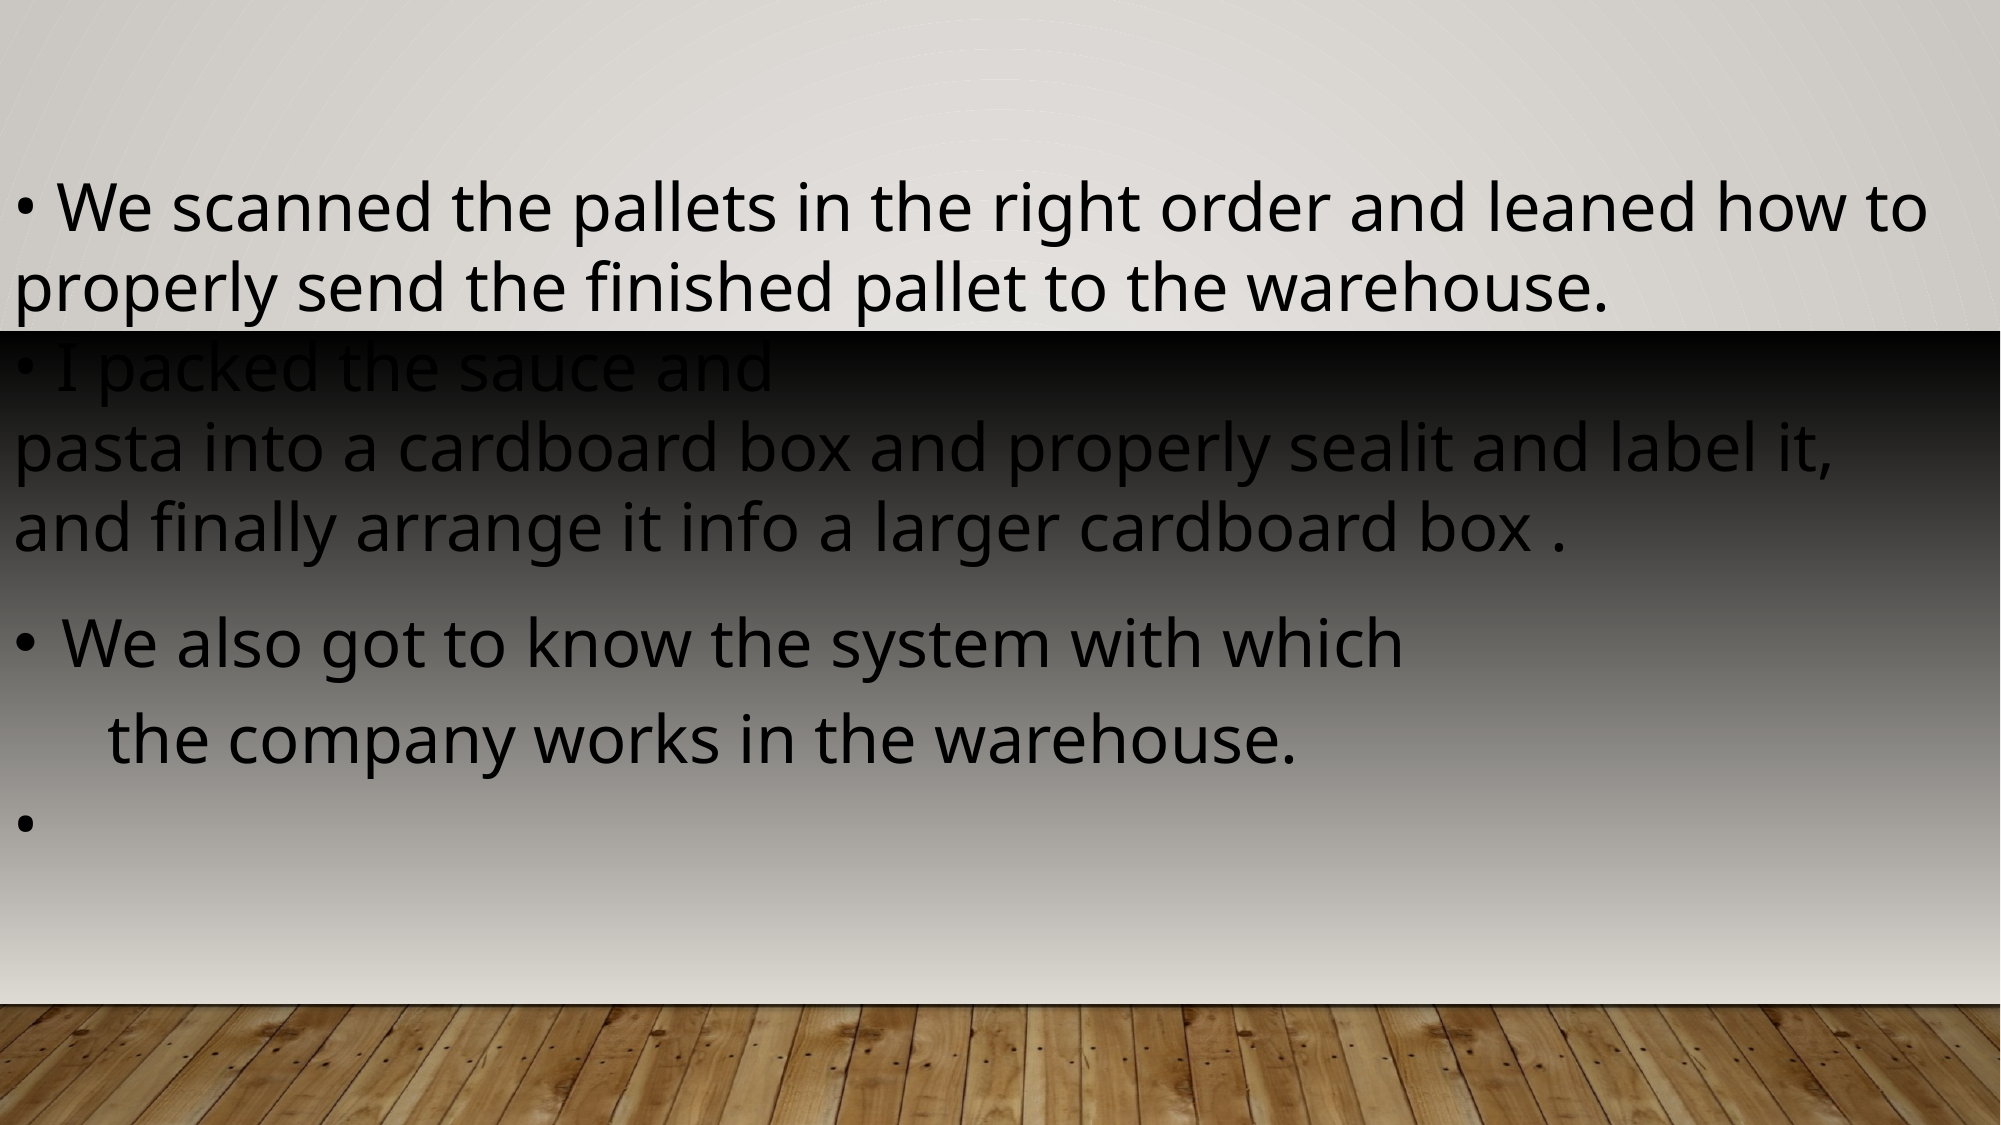

We scanned the pallets in the right order and leaned how to properly send the finished pallet to the warehouse.​
 I packed the sauce and pasta into a cardboard box and properly sealit and label it, and finally arrange it info a larger cardboard box .
We also got to know the system with which the company works in the warehouse.